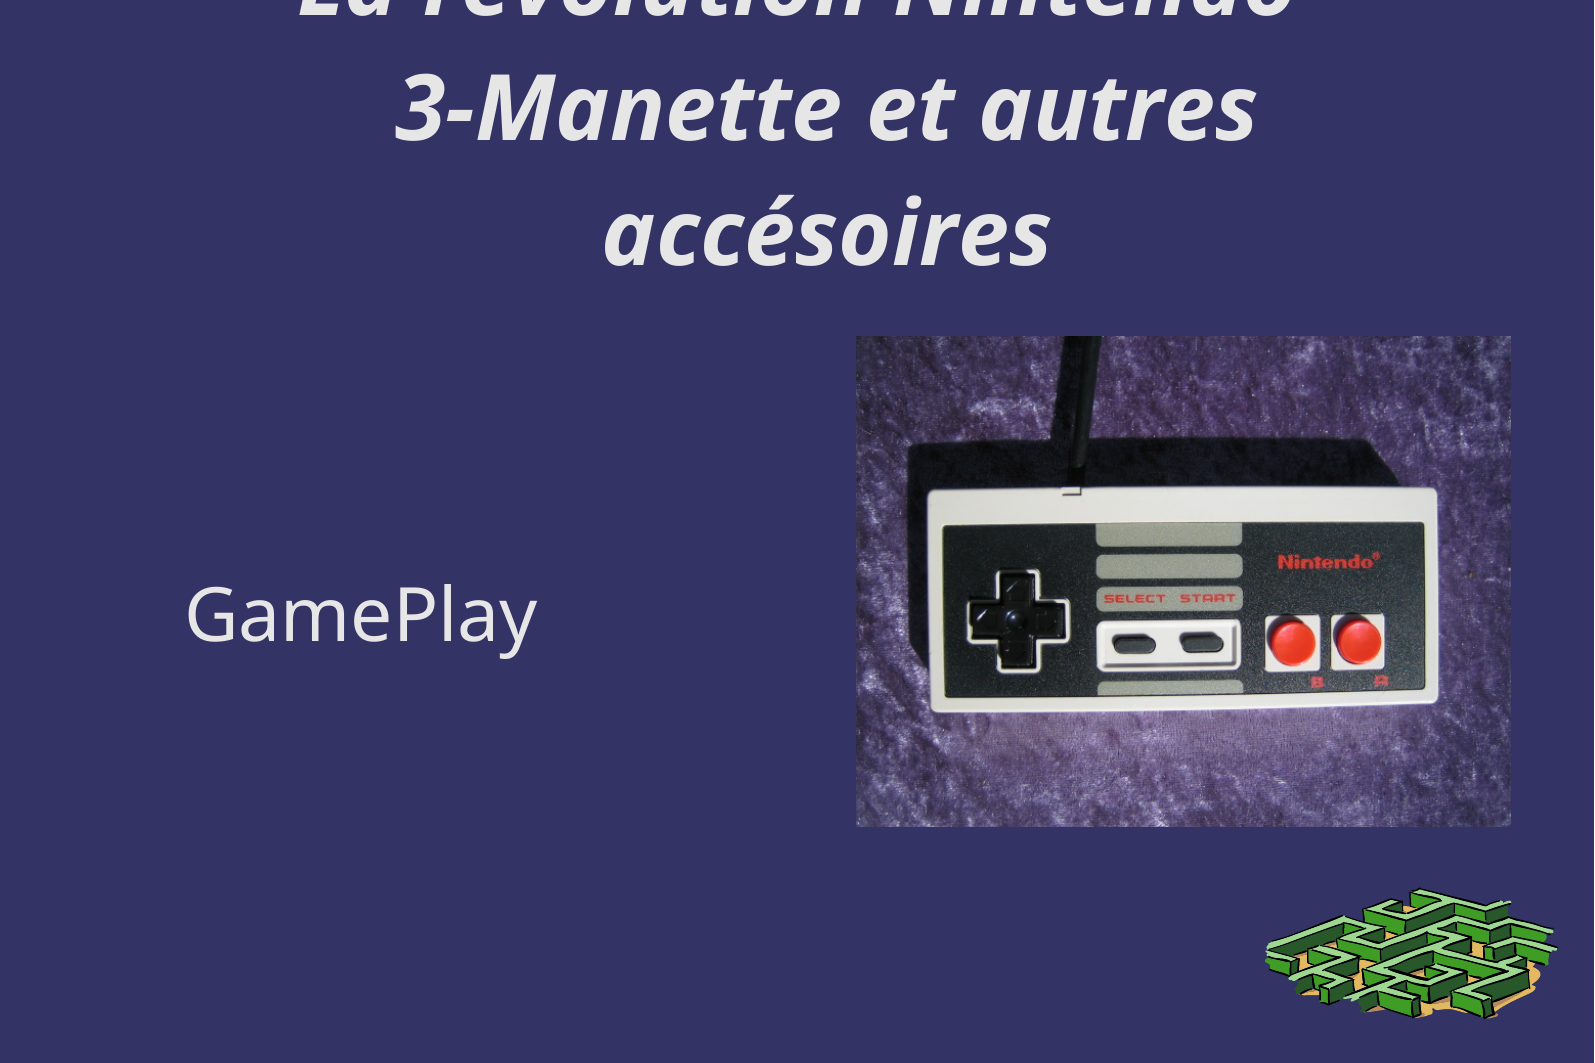

# La révolution Nintendo 3-Manette et autres accésoires
GamePlay